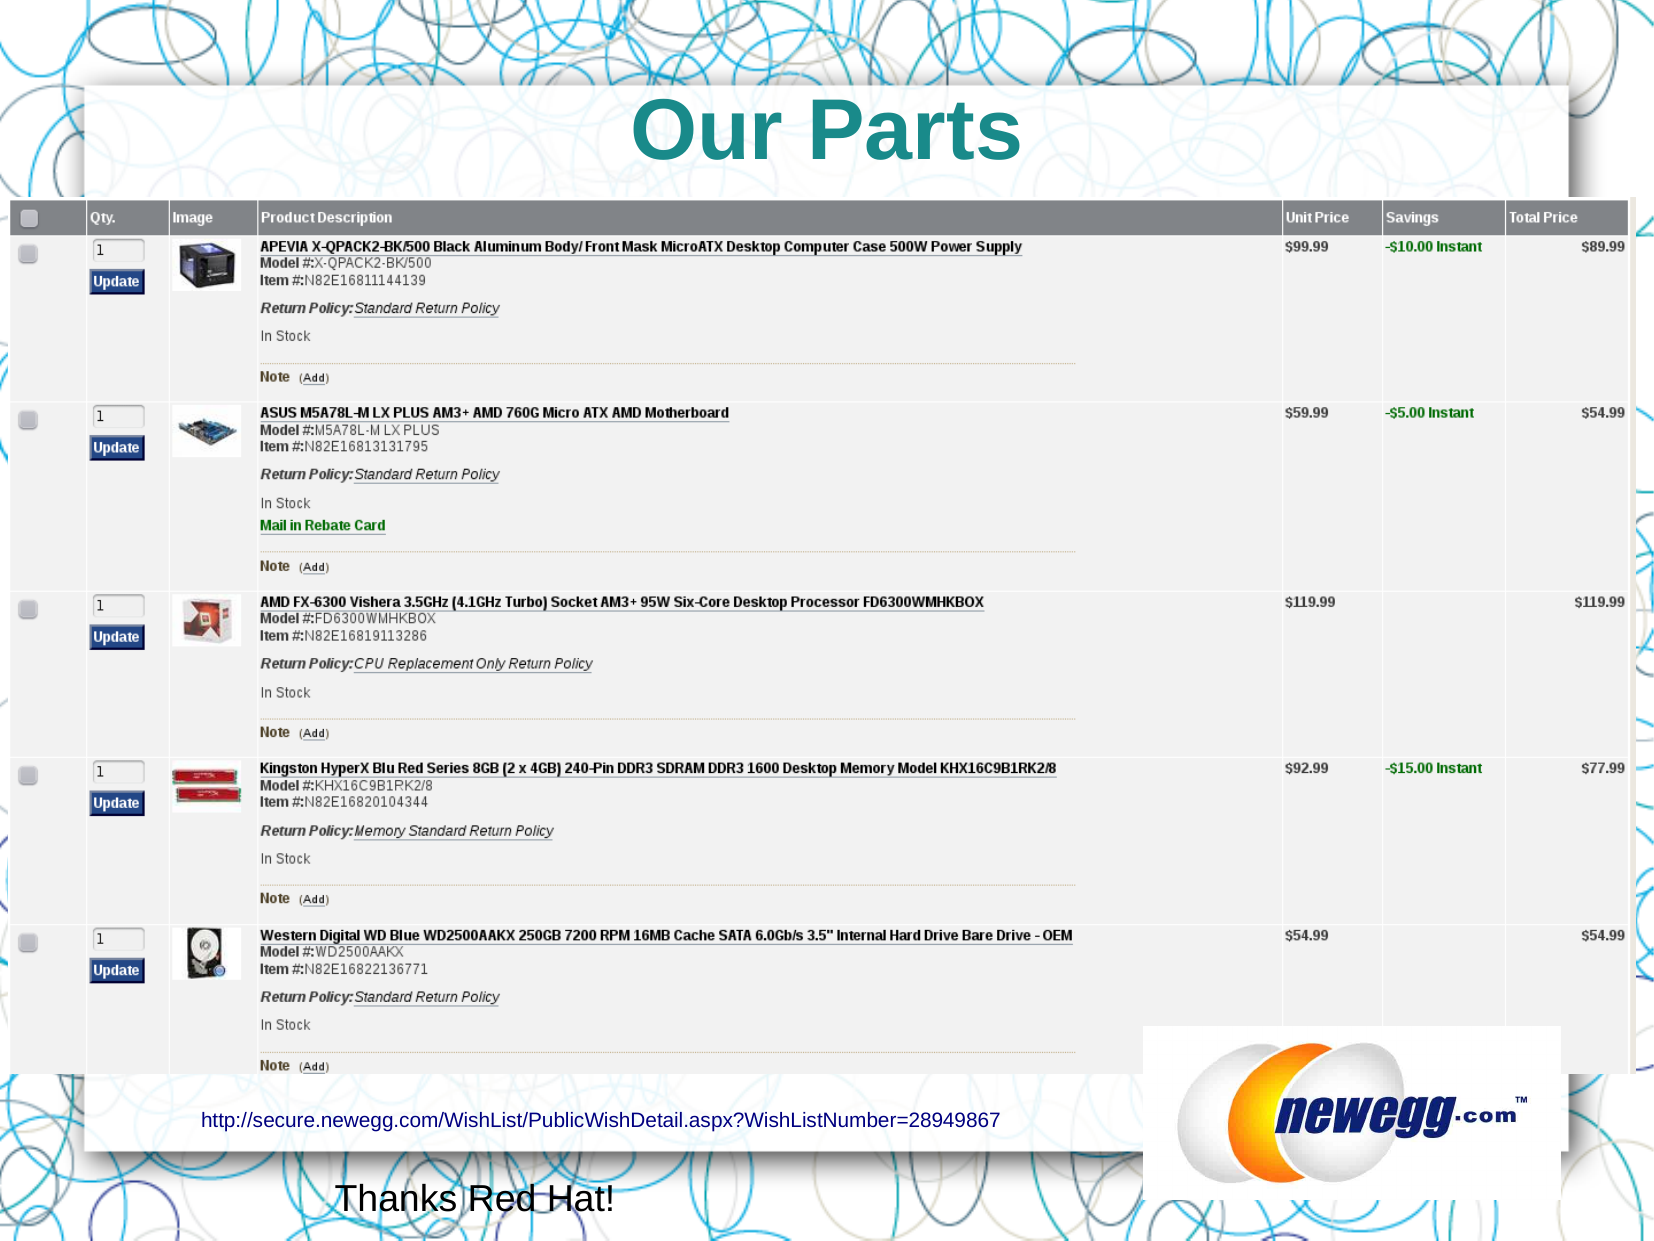

# Our Parts
http://secure.newegg.com/WishList/PublicWishDetail.aspx?WishListNumber=28949867
Thanks Red Hat!